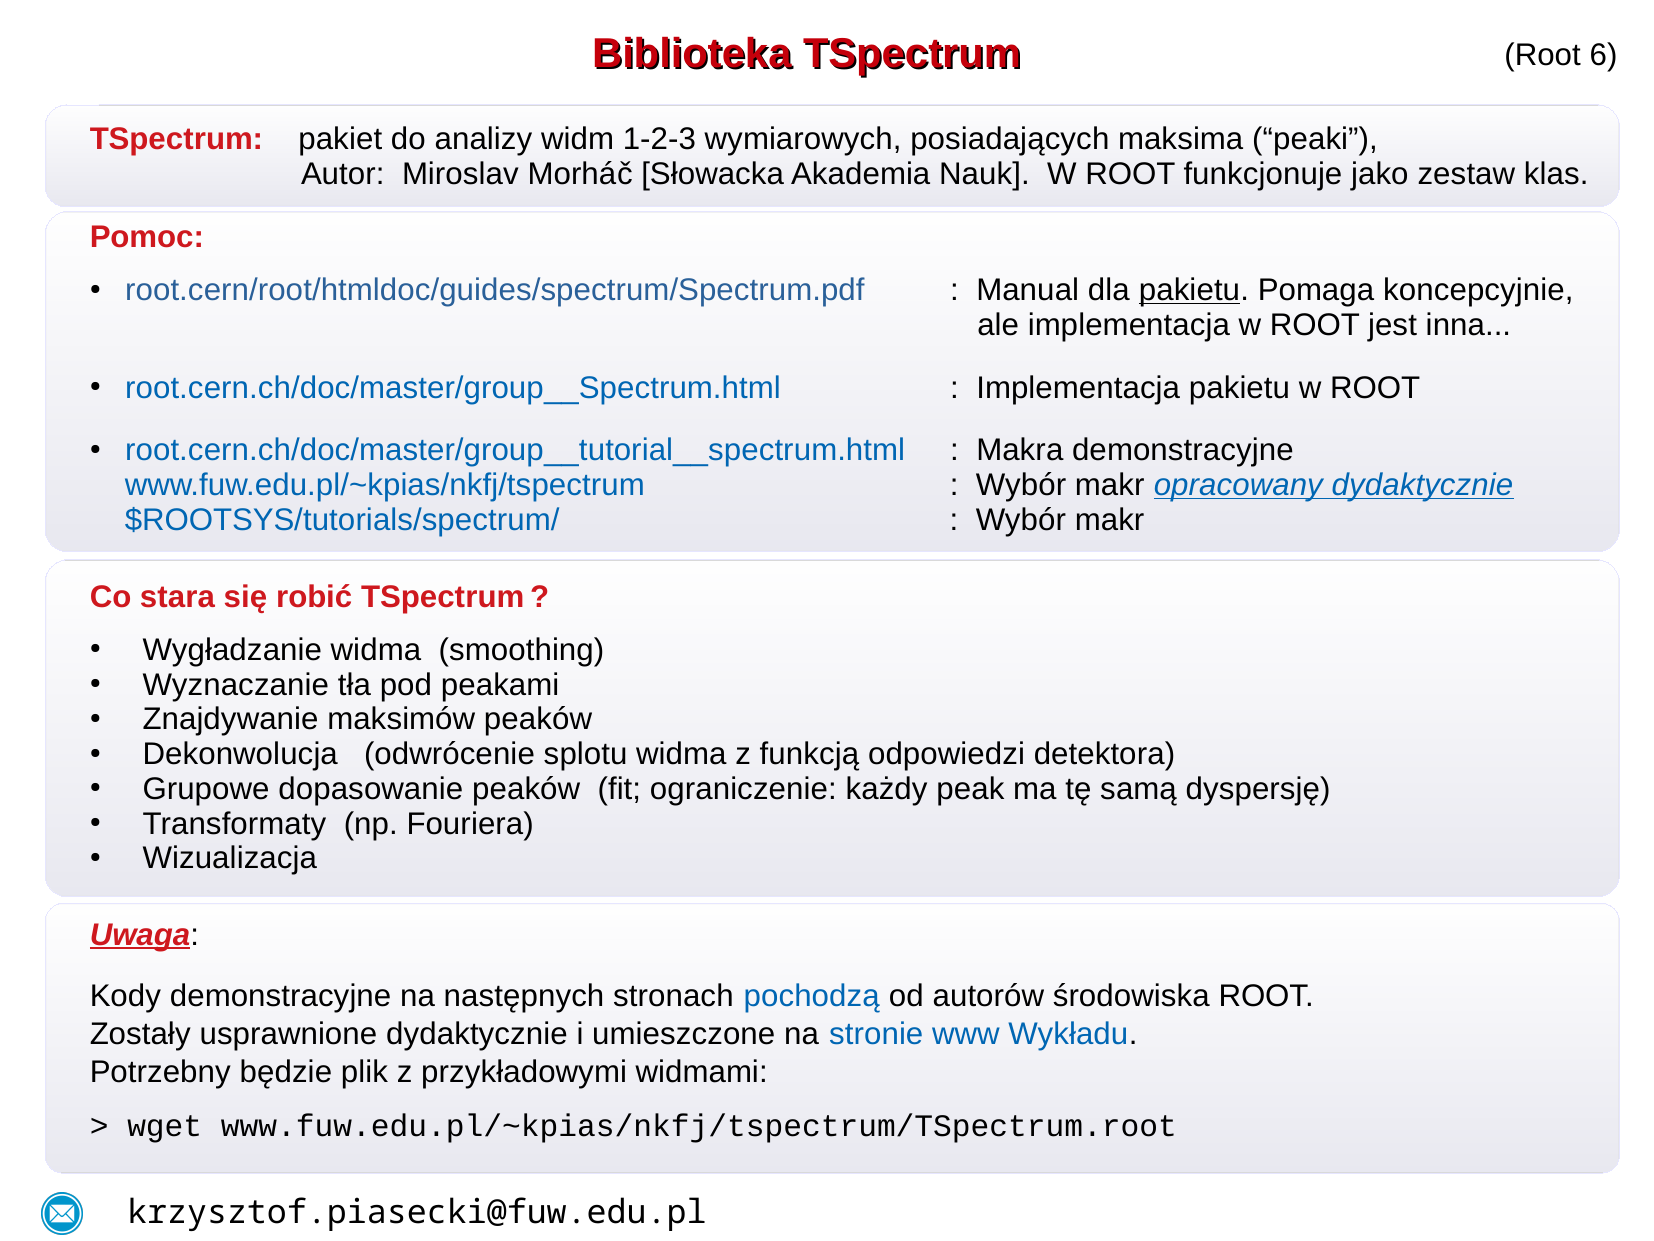

Biblioteka TSpectrum
(Root 6)
TSpectrum: pakiet do analizy widm 1-2-3 wymiarowych, posiadających maksima (“peaki”),
		 Autor: Miroslav Morháč [Słowacka Akademia Nauk]. W ROOT funkcjonuje jako zestaw klas.
Pomoc:
root.cern/root/htmldoc/guides/spectrum/Spectrum.pdf 		: Manual dla pakietu. Pomaga koncepcyjnie,
										 	 ale implementacja w ROOT jest inna...
root.cern.ch/doc/master/group__Spectrum.html 			: Implementacja pakietu w ROOT
root.cern.ch/doc/master/group__tutorial__spectrum.html	: Makra demonstracyjne
 www.fuw.edu.pl/~kpias/nkfj/tspectrum				 : Wybór makr opracowany dydaktycznie
 $ROOTSYS/tutorials/spectrum/					 : Wybór makr
Co stara się robić TSpectrum ?
 Wygładzanie widma (smoothing)
 Wyznaczanie tła pod peakami
 Znajdywanie maksimów peaków
 Dekonwolucja (odwrócenie splotu widma z funkcją odpowiedzi detektora)
 Grupowe dopasowanie peaków (fit; ograniczenie: każdy peak ma tę samą dyspersję)
 Transformaty (np. Fouriera)
 Wizualizacja
Uwaga:
Kody demonstracyjne na następnych stronach pochodzą od autorów środowiska ROOT.
Zostały usprawnione dydaktycznie i umieszczone na stronie www Wykładu.
Potrzebny będzie plik z przykładowymi widmami:
> wget www.fuw.edu.pl/~kpias/nkfj/tspectrum/TSpectrum.root
krzysztof.piasecki@fuw.edu.pl